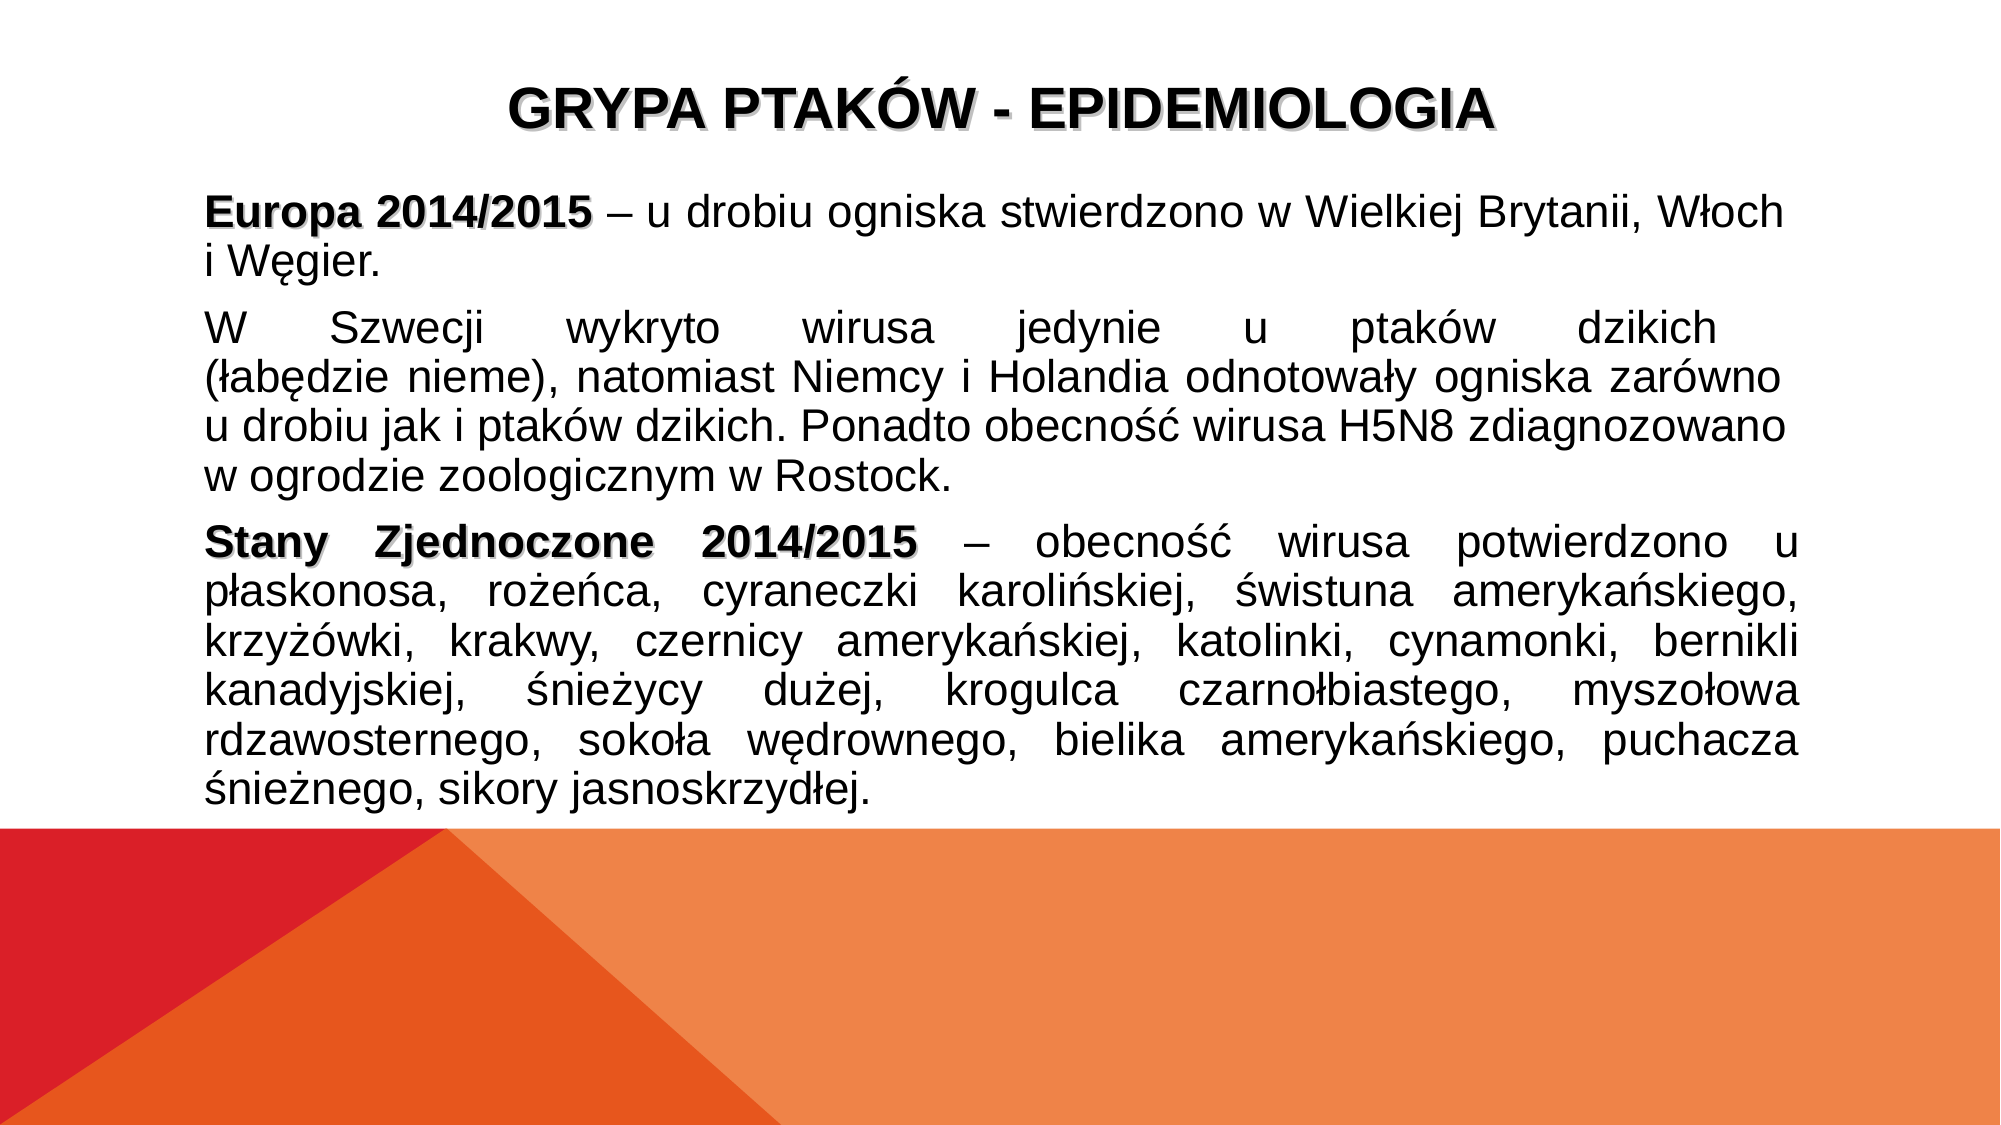

# GRYPA PTAKÓW - epidemiologia
Europa 2014/2015 – u drobiu ogniska stwierdzono w Wielkiej Brytanii, Włoch
i Węgier.
W Szwecji wykryto wirusa jedynie u ptaków dzikich
(łabędzie nieme), natomiast Niemcy i Holandia odnotowały ogniska zarówno
u drobiu jak i ptaków dzikich. Ponadto obecność wirusa H5N8 zdiagnozowano
w ogrodzie zoologicznym w Rostock.
Stany Zjednoczone 2014/2015 – obecność wirusa potwierdzono u płaskonosa, rożeńca, cyraneczki karolińskiej, świstuna amerykańskiego, krzyżówki, krakwy, czernicy amerykańskiej, katolinki, cynamonki, bernikli kanadyjskiej, śnieżycy dużej, krogulca czarnołbiastego, myszołowa rdzawosternego, sokoła wędrownego, bielika amerykańskiego, puchacza śnieżnego, sikory jasnoskrzydłej.